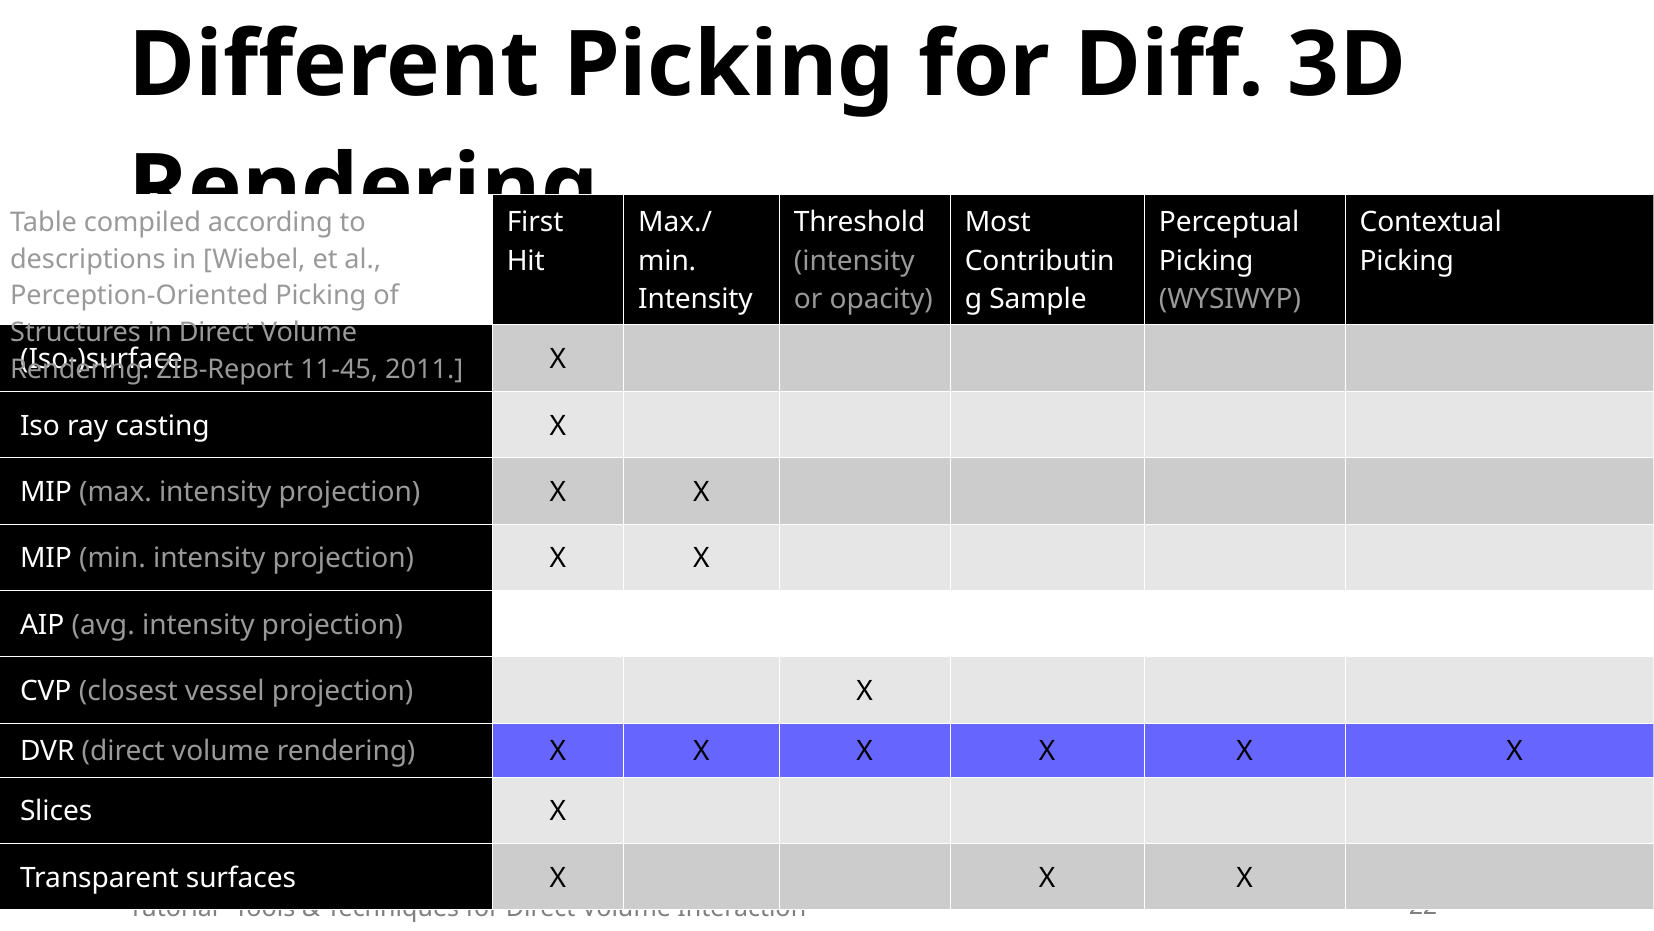

# Different Picking for Diff. 3D Rendering
| | First Hit | Max./min. Intensity | Threshold (intensity or opacity) | Most Contributing Sample | Perceptual Picking (WYSIWYP) | Contextual Picking |
| --- | --- | --- | --- | --- | --- | --- |
| (Iso-)surface | X | | | | | |
| Iso ray casting | X | | | | | |
| MIP (max. intensity projection) | X | X | | | | |
| MIP (min. intensity projection) | X | X | | | | |
| AIP (avg. intensity projection) | | | | | | |
| CVP (closest vessel projection) | | | X | | | |
| DVR (direct volume rendering) | X | X | X | X | X | X |
| Slices | X | | | | | |
| Transparent surfaces | X | | | X | X | |
Table compiled according to descriptions in [Wiebel, et al., Perception-Oriented Picking of Structures in Direct Volume Rendering. ZIB-Report 11-45, 2011.]
22
Alexander Wiebel - Vortrag Fachhochschule Flensburg
2011-06-27